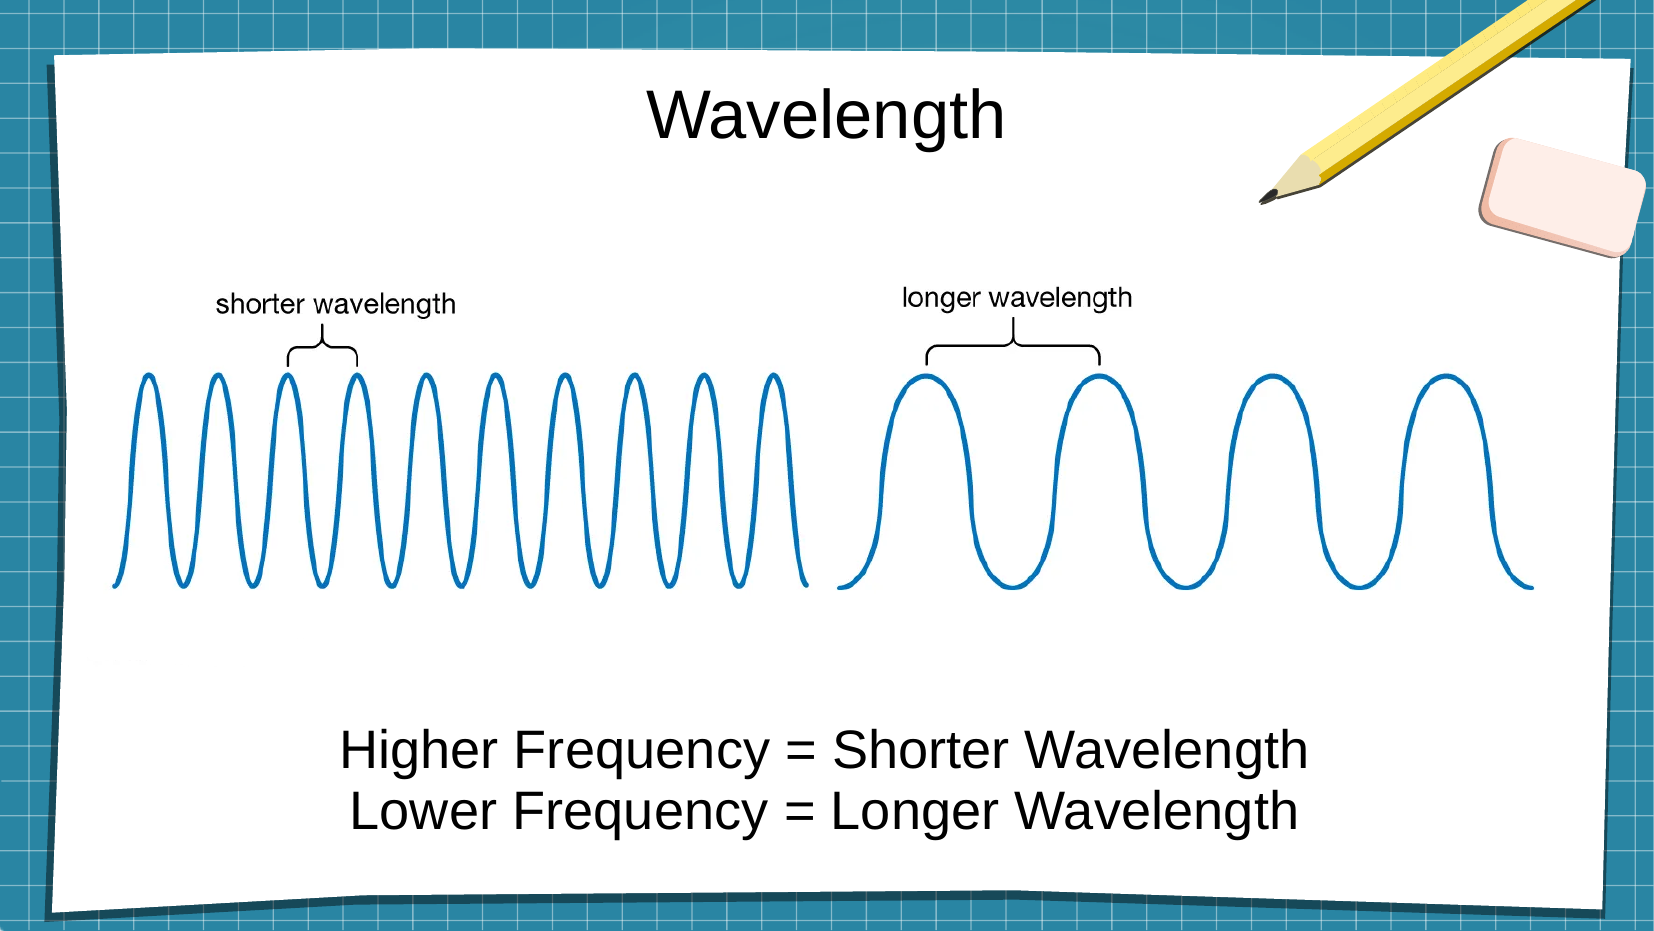

# Wavelength
Higher Frequency = Shorter Wavelength
Lower Frequency = Longer Wavelength